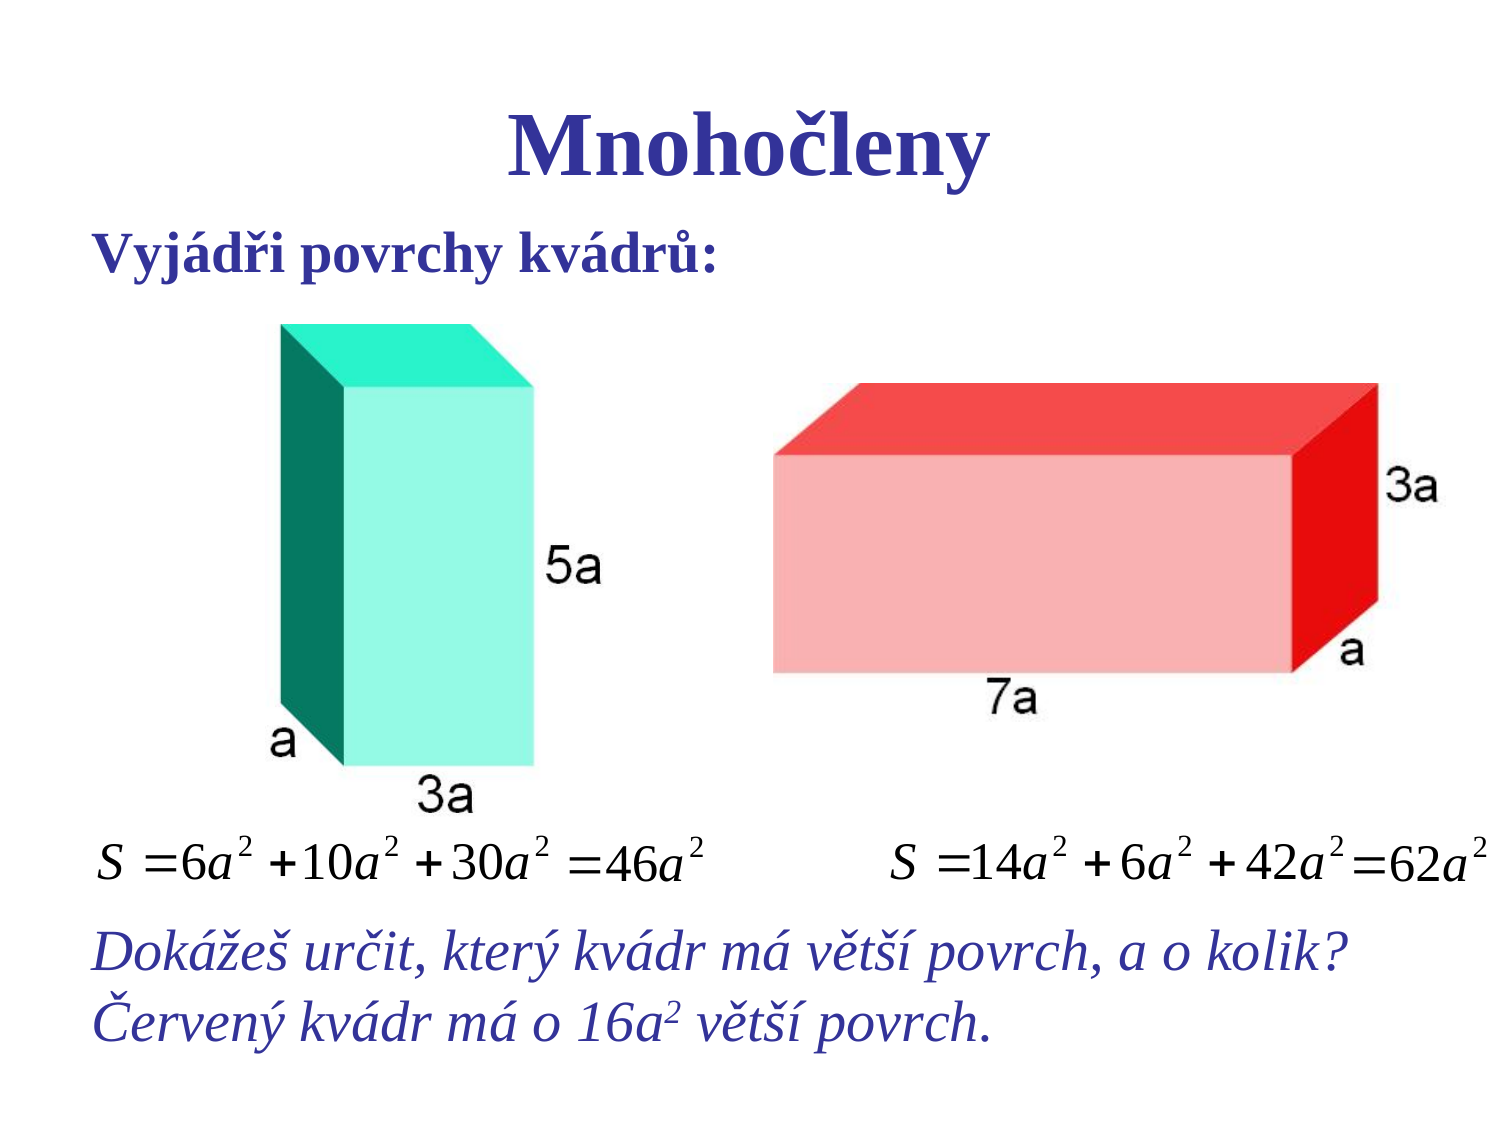

# Mnohočleny
Vyjádři povrchy kvádrů:
Dokážeš určit, který kvádr má větší povrch, a o kolik?
Červený kvádr má o 16a2 větší povrch.